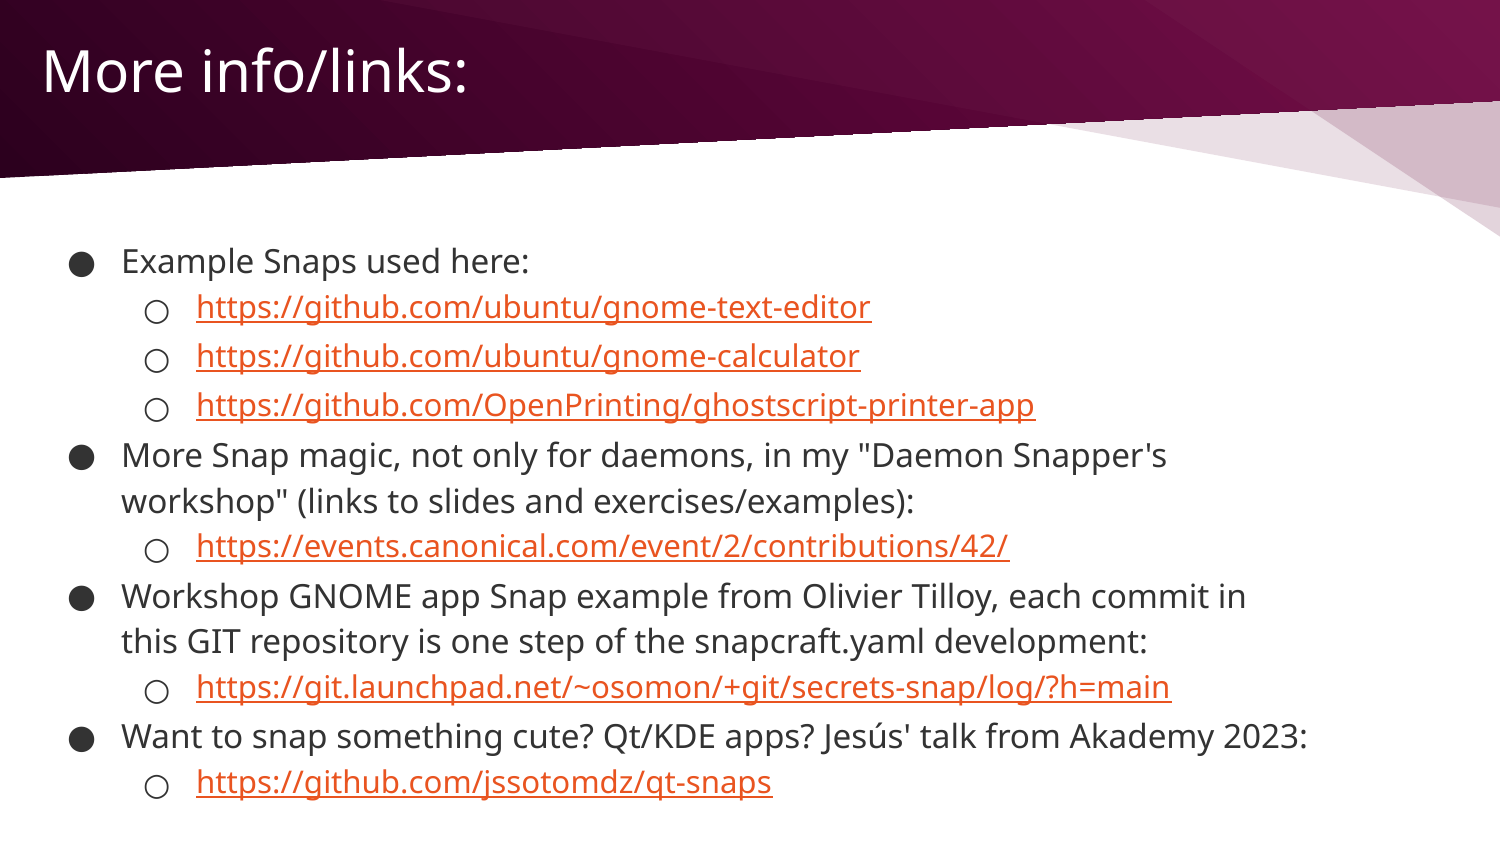

More info/links:
# Example Snaps used here:
https://github.com/ubuntu/gnome-text-editor
https://github.com/ubuntu/gnome-calculator
https://github.com/OpenPrinting/ghostscript-printer-app
More Snap magic, not only for daemons, in my "Daemon Snapper's workshop" (links to slides and exercises/examples):
https://events.canonical.com/event/2/contributions/42/
Workshop GNOME app Snap example from Olivier Tilloy, each commit in this GIT repository is one step of the snapcraft.yaml development:
https://git.launchpad.net/~osomon/+git/secrets-snap/log/?h=main
Want to snap something cute? Qt/KDE apps? Jesús' talk from Akademy 2023:
https://github.com/jssotomdz/qt-snaps